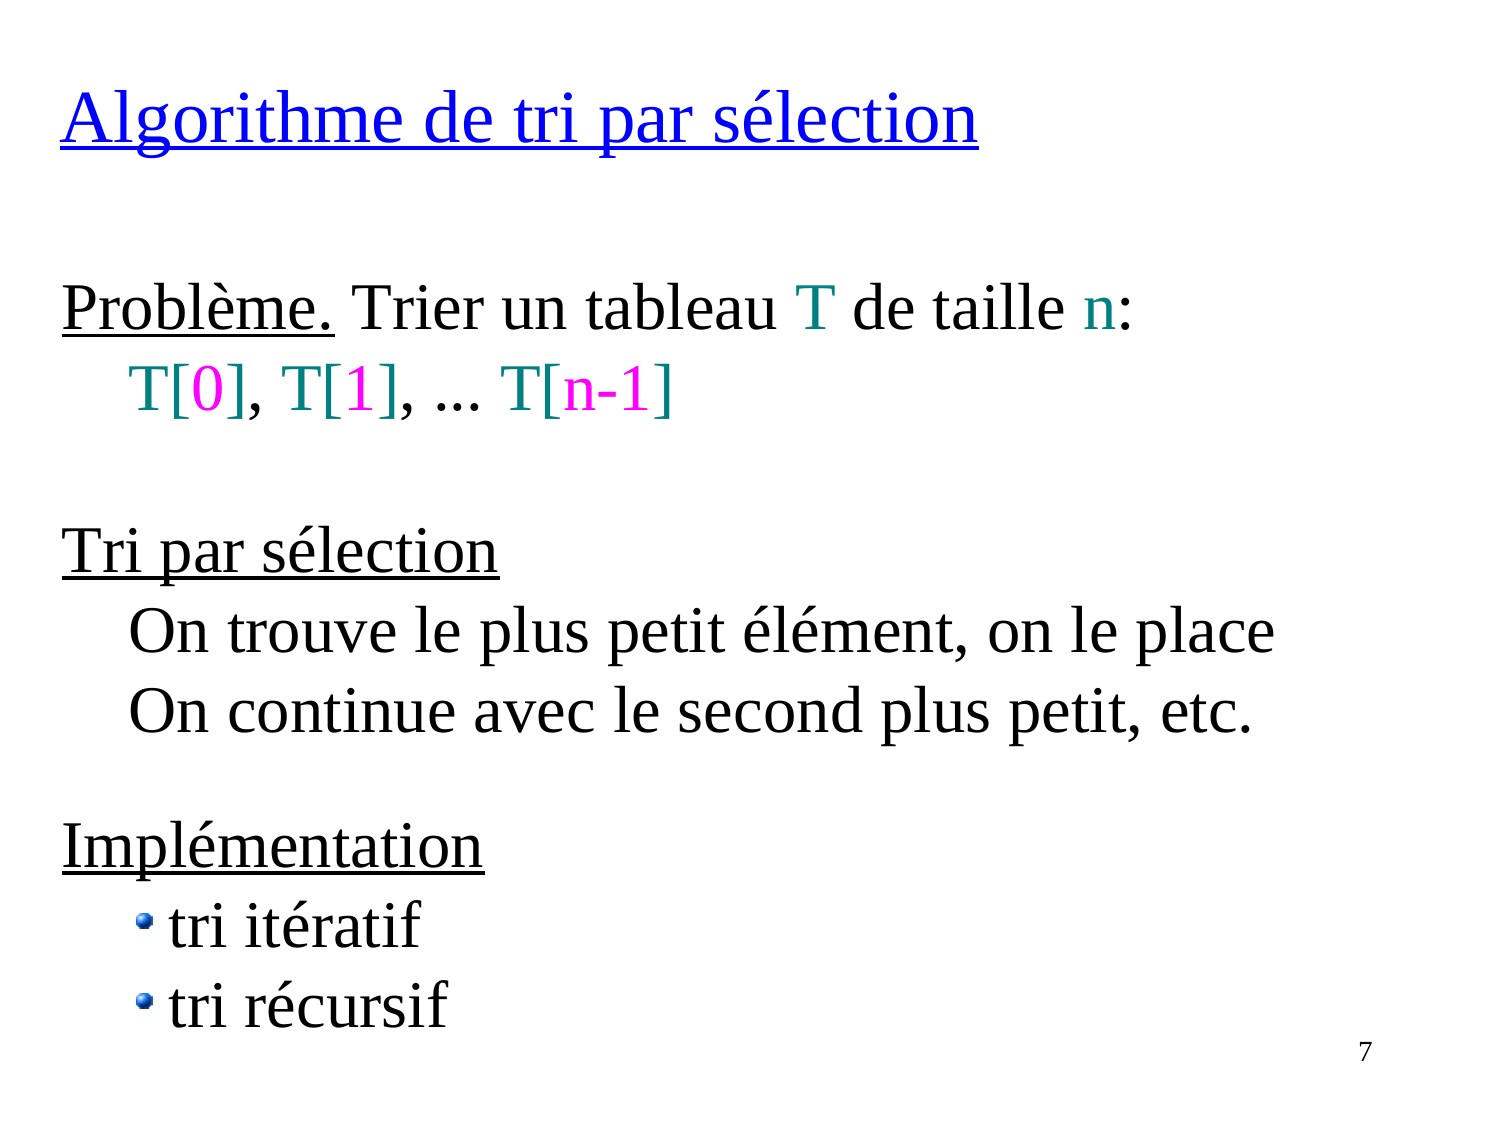

Algorithme de tri par sélection
Problème. Trier un tableau T de taille n:
 T[0], T[1], ... T[n-1]
Tri par sélection
 On trouve le plus petit élément, on le place
 On continue avec le second plus petit, etc.
Implémentation
 tri itératif
 tri récursif
7